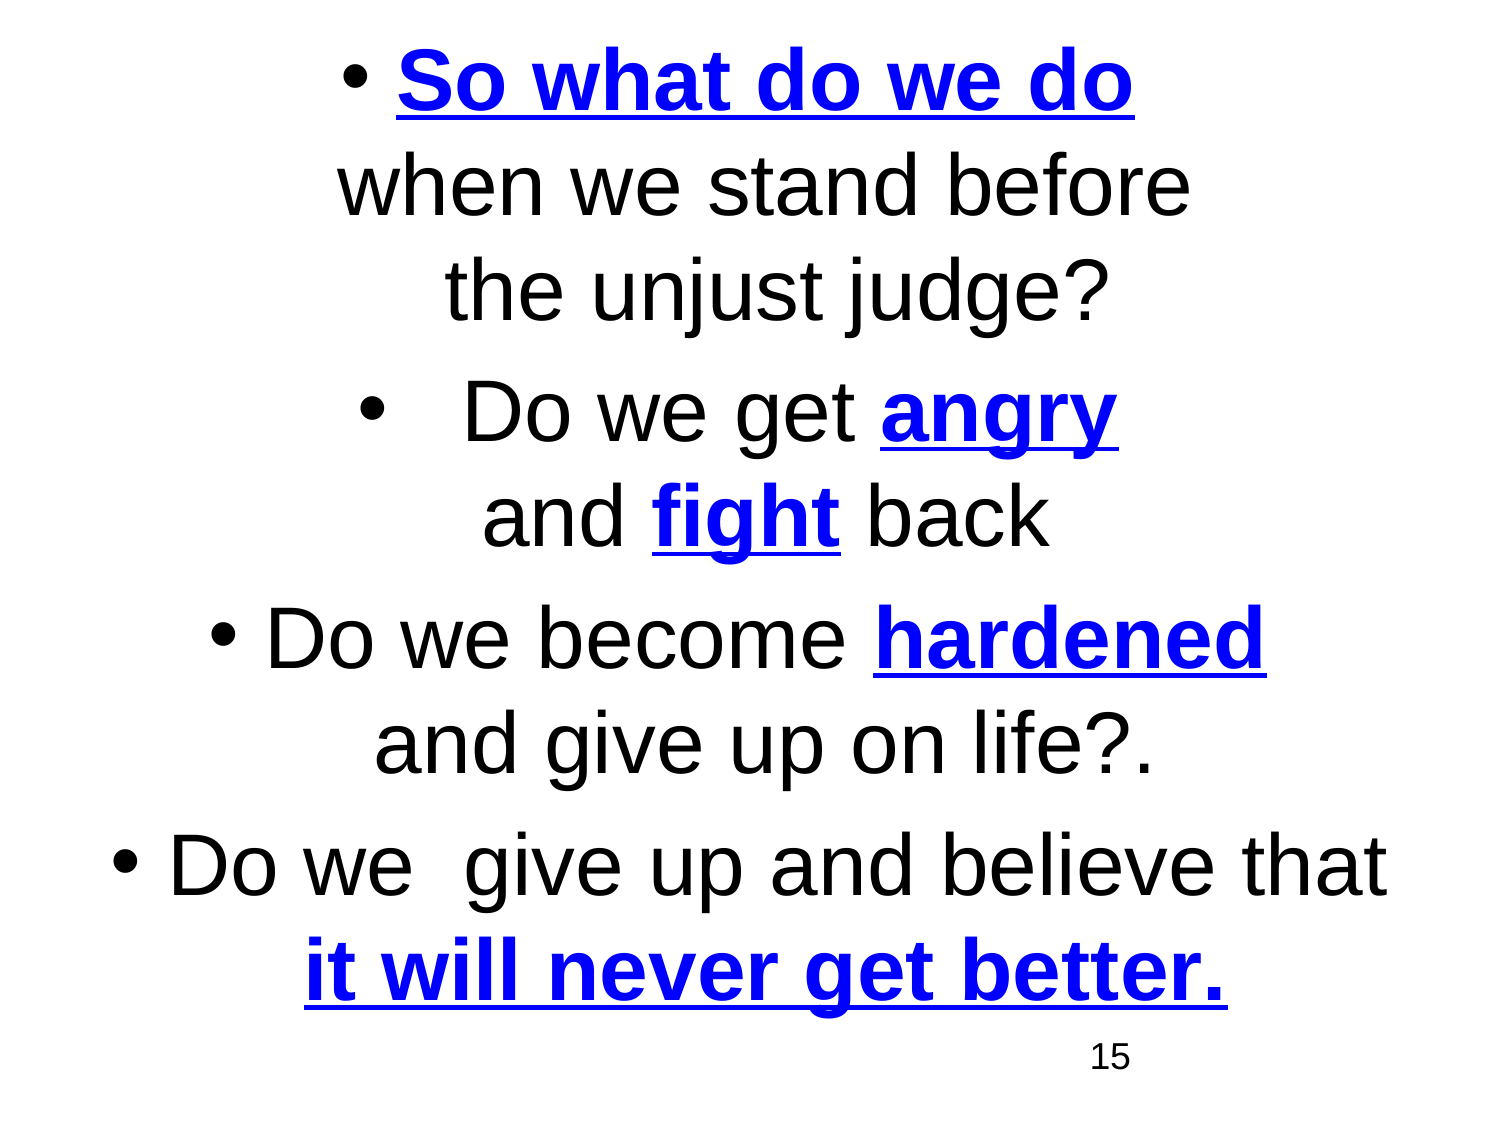

# So what do we do when we stand before the unjust judge?
 Do we get angry
and fight back
Do we become hardened
and give up on life?.
Do we give up and believe that
it will never get better.
15